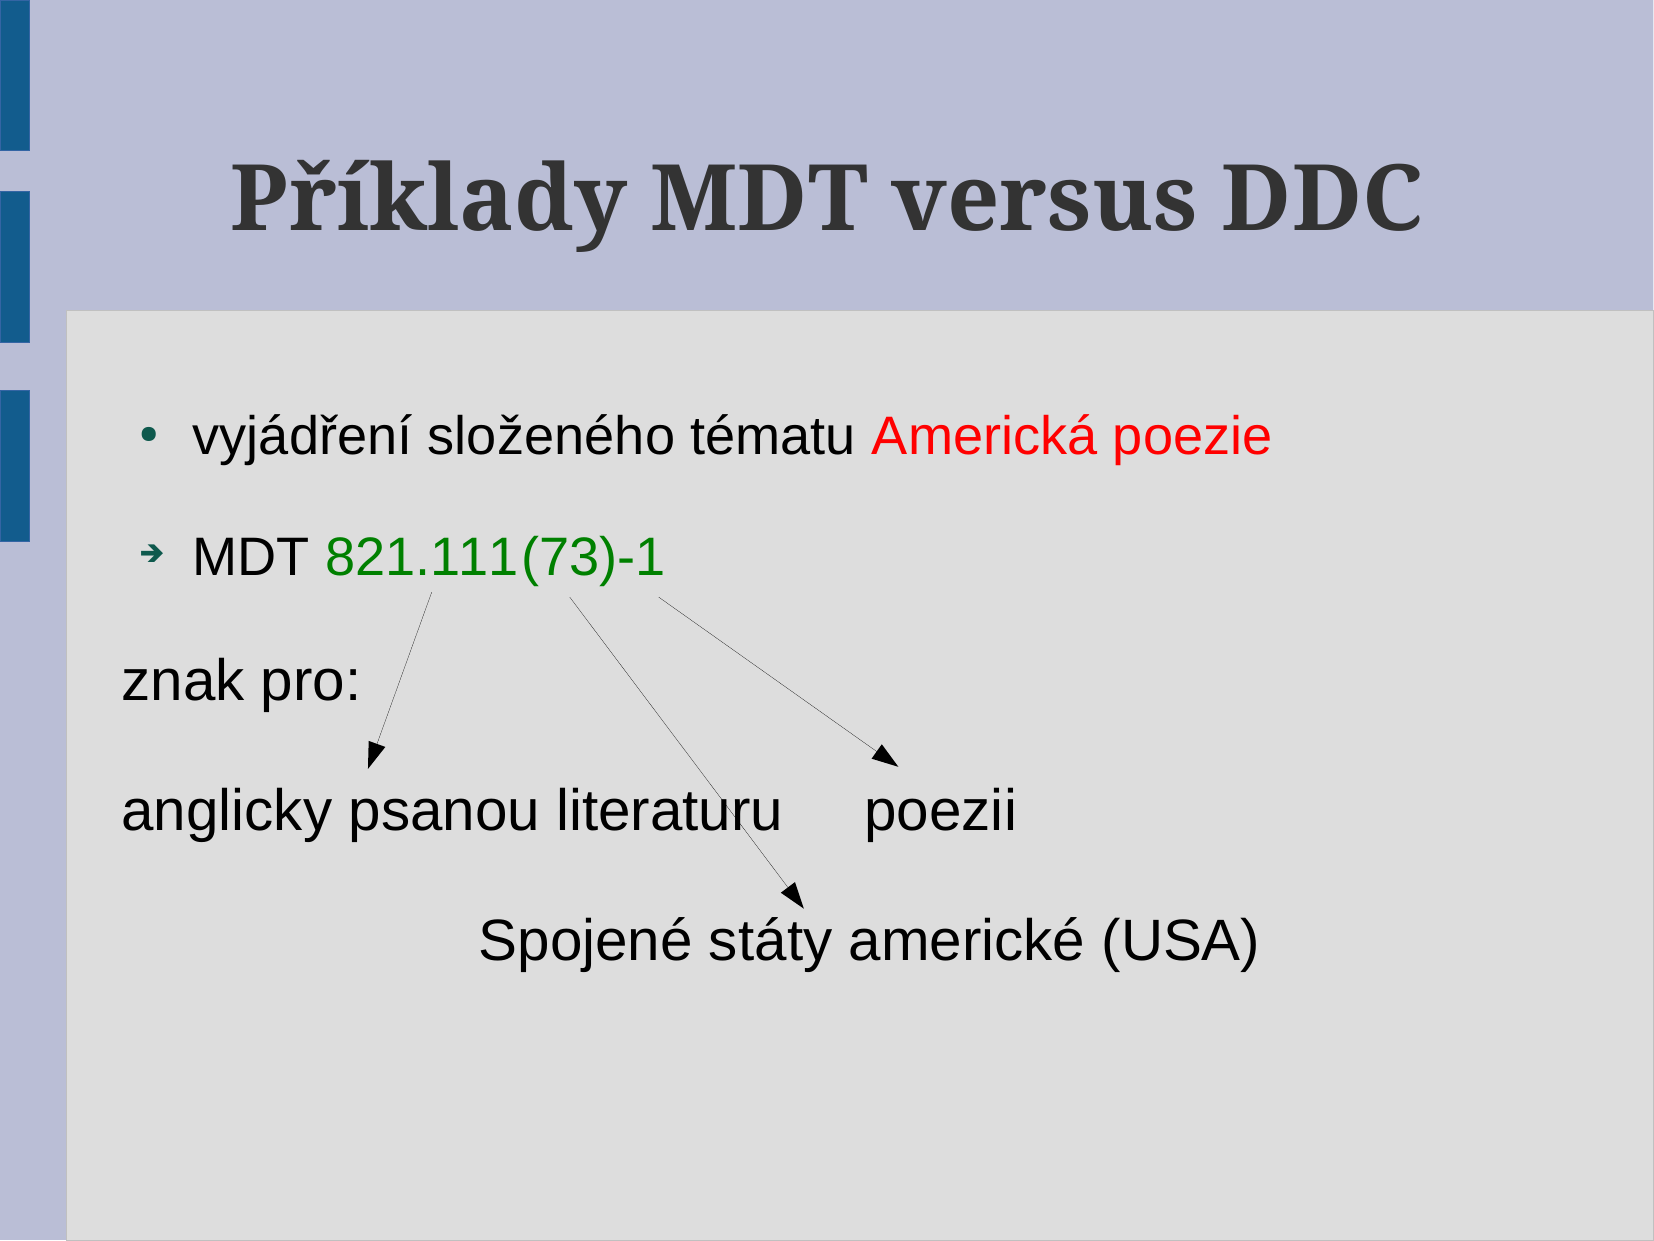

# Příklady MDT versus DDC
vyjádření složeného tématu Americká poezie
MDT 821.111(73)-1
znak pro:
anglicky psanou literaturu poezii
 Spojené státy americké (USA)